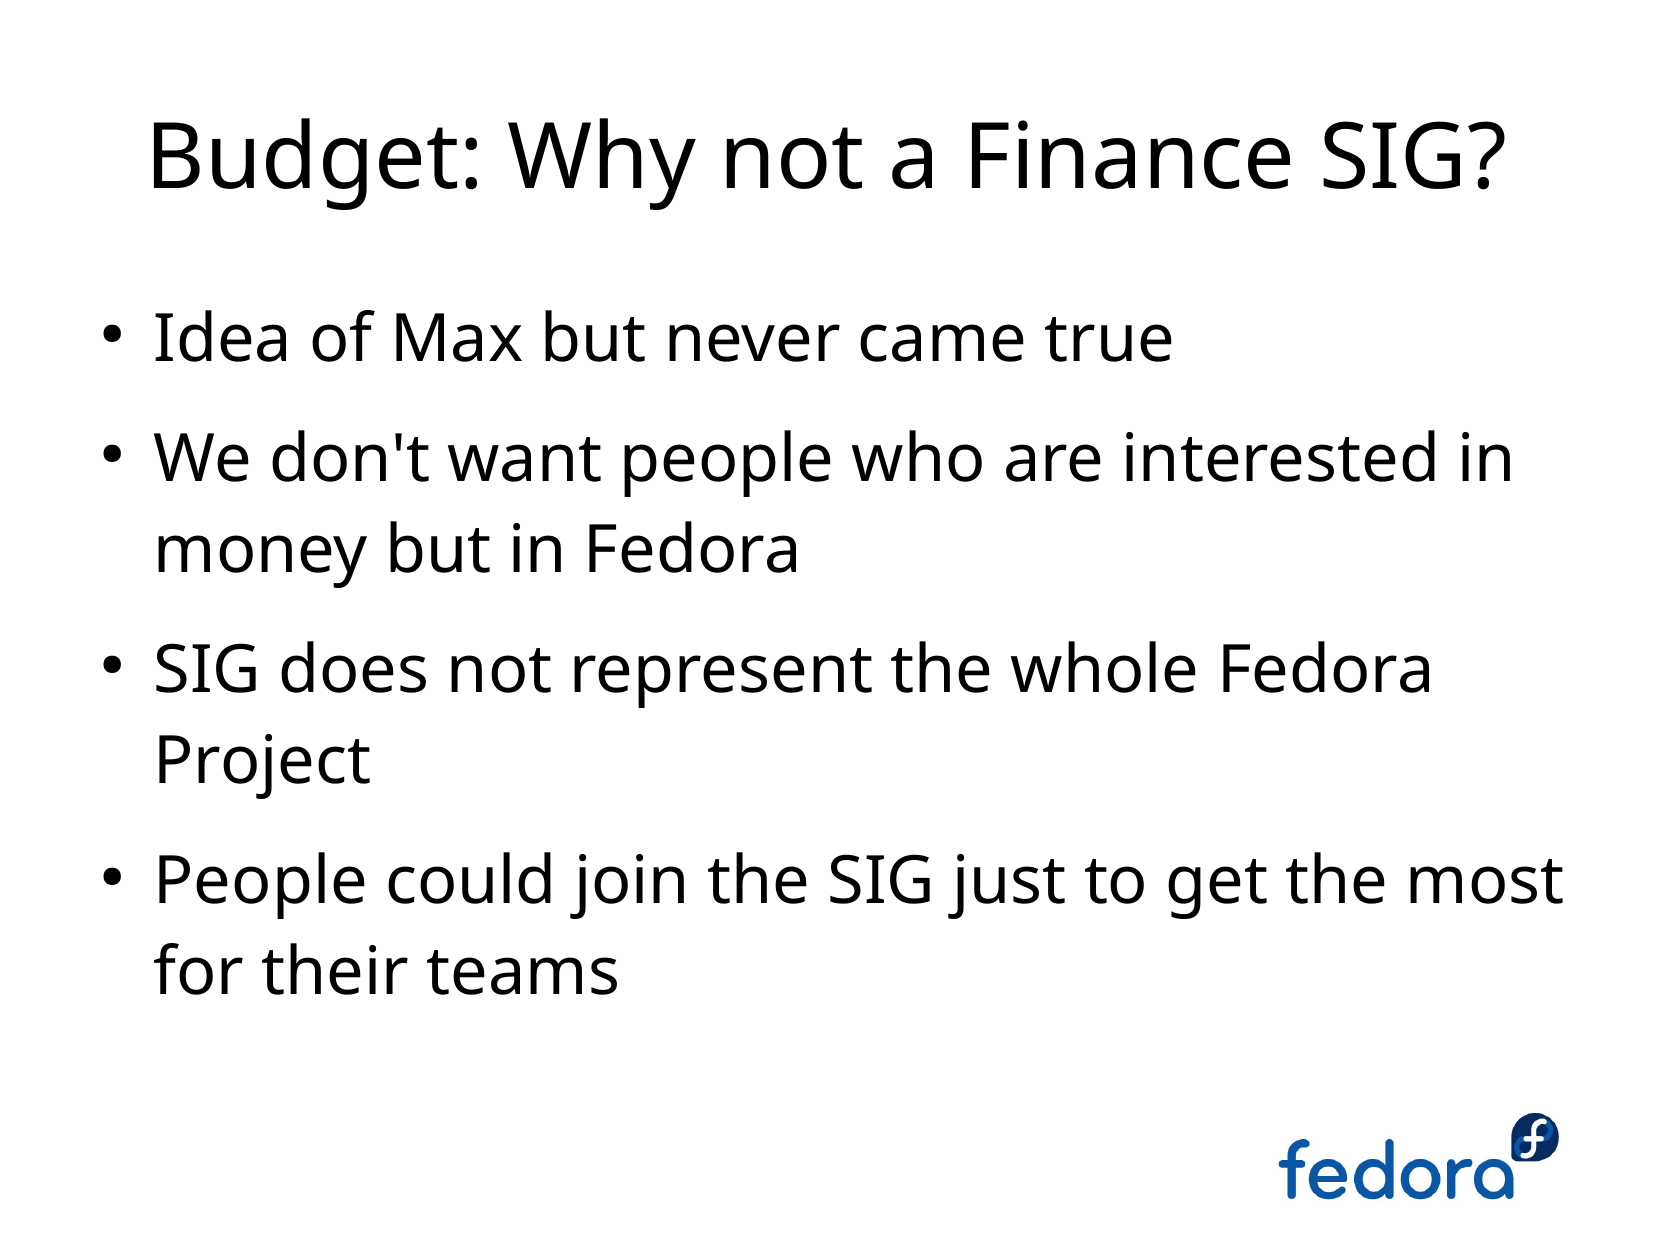

# Budget: Why not a Finance SIG?
Idea of Max but never came true
We don't want people who are interested in money but in Fedora
SIG does not represent the whole Fedora Project
People could join the SIG just to get the most for their teams